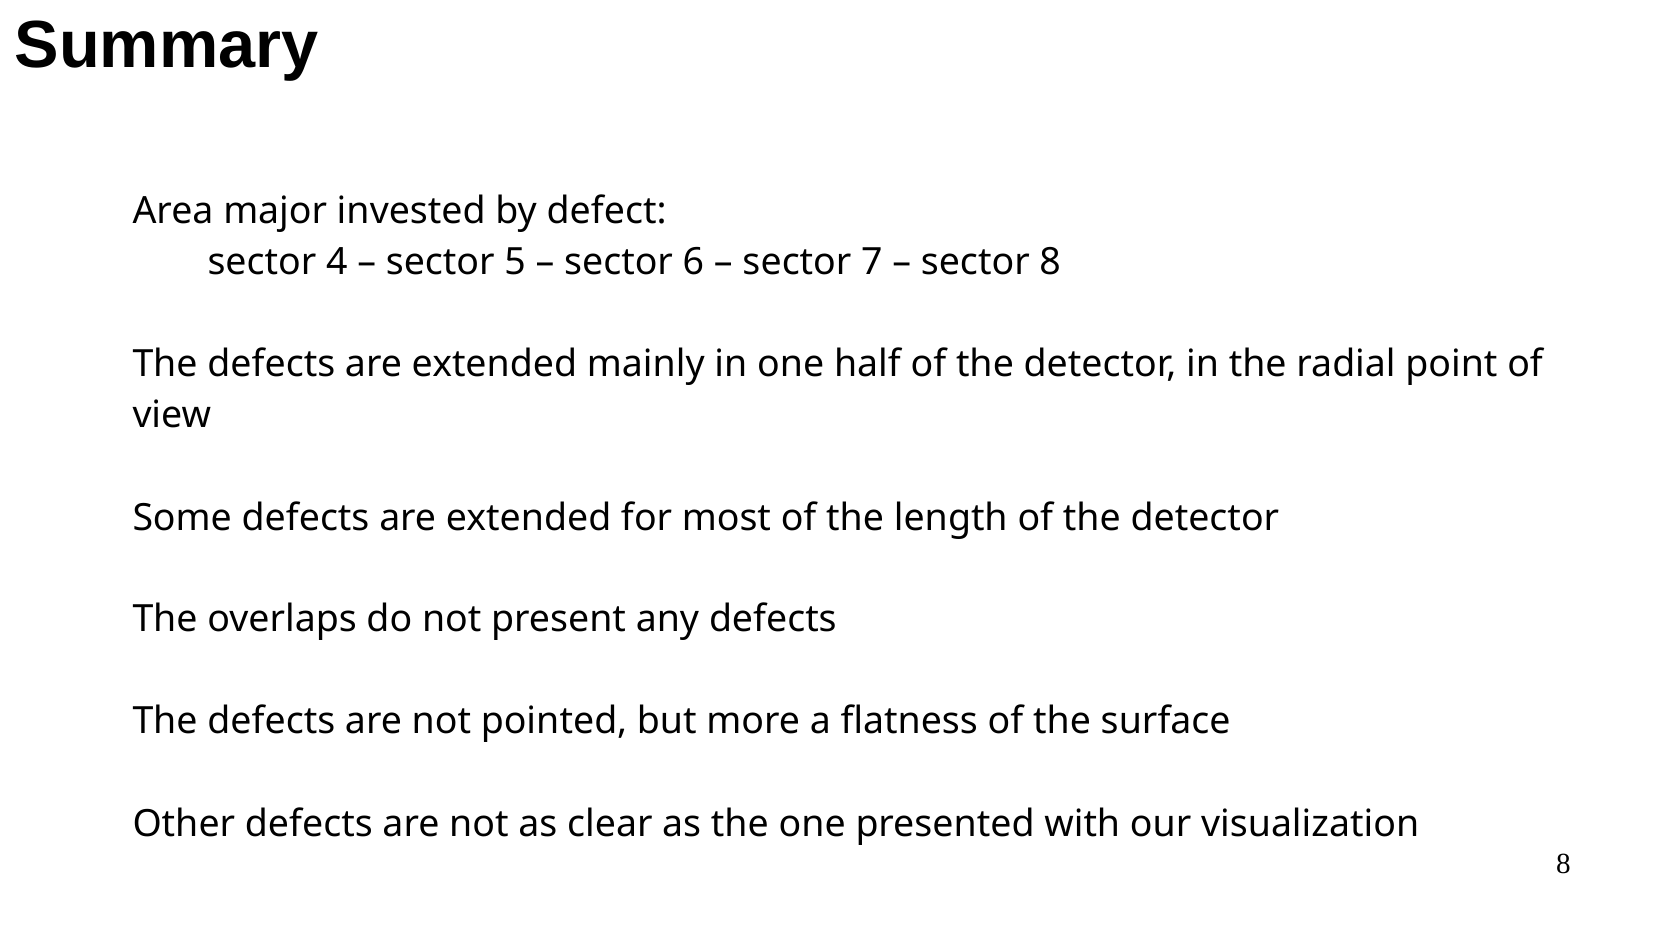

Summary
Area major invested by defect:
	sector 4 – sector 5 – sector 6 – sector 7 – sector 8
The defects are extended mainly in one half of the detector, in the radial point of view
Some defects are extended for most of the length of the detector
The overlaps do not present any defects
The defects are not pointed, but more a flatness of the surface
Other defects are not as clear as the one presented with our visualization
8